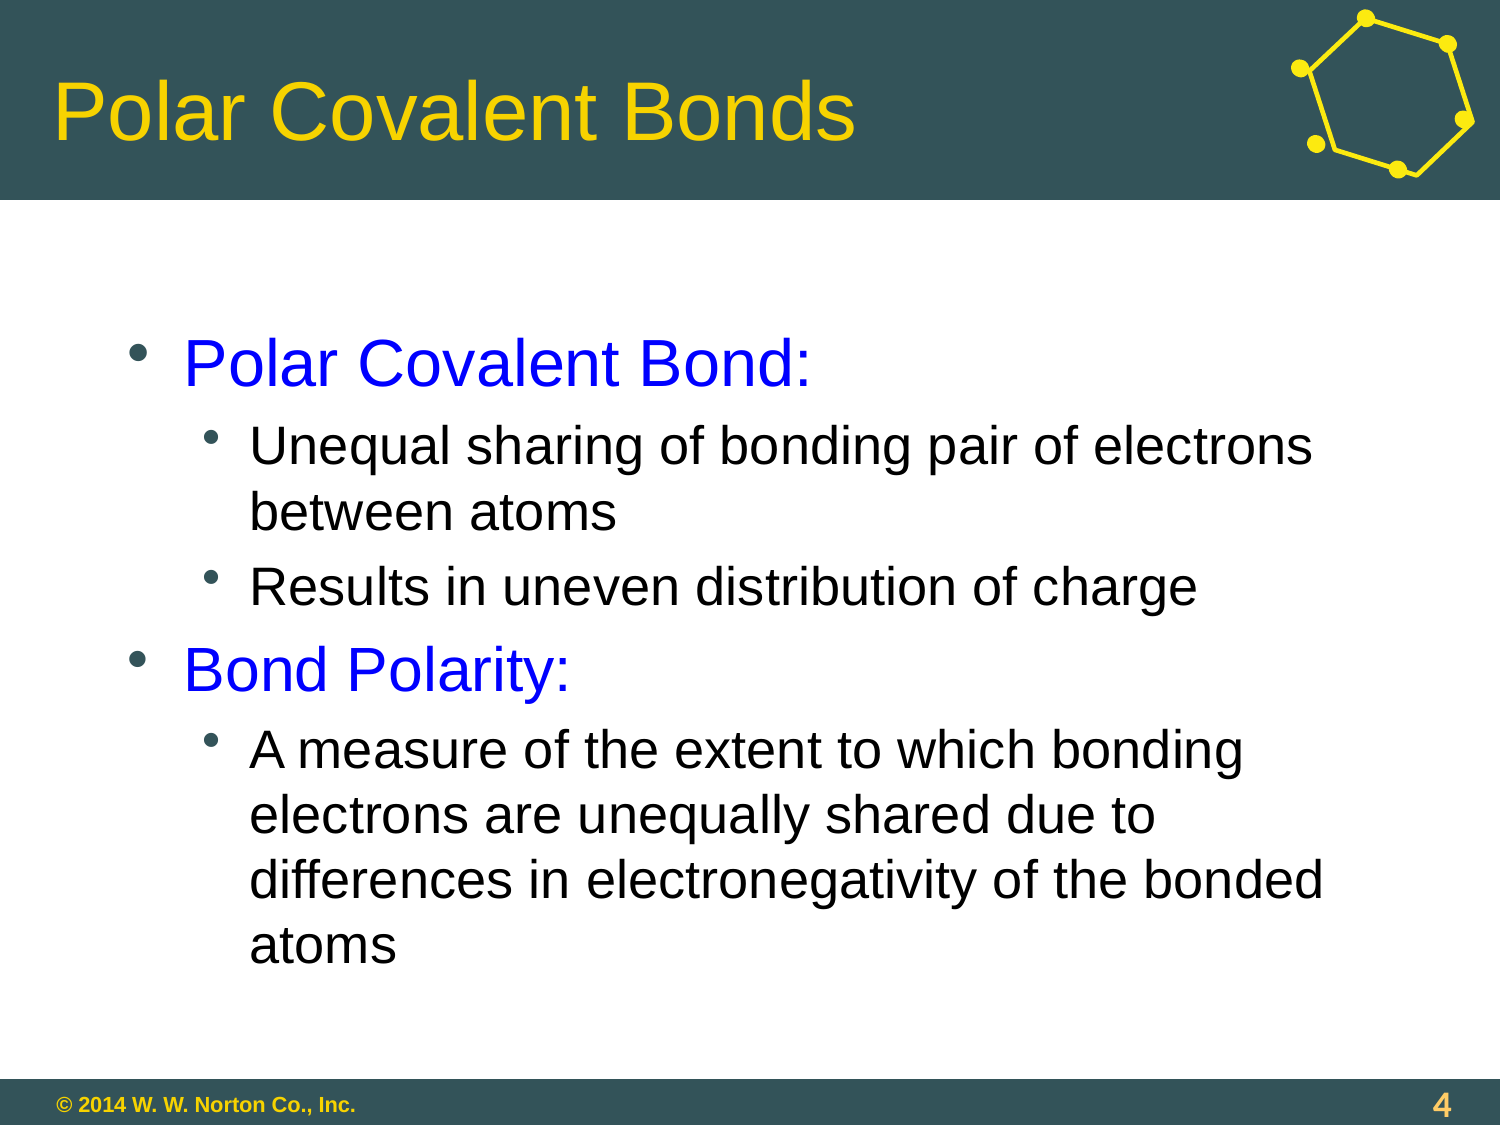

Polar Covalent Bonds
# Polar Covalent Bond:
Unequal sharing of bonding pair of electrons between atoms
Results in uneven distribution of charge
Bond Polarity:
A measure of the extent to which bonding electrons are unequally shared due to differences in electronegativity of the bonded atoms